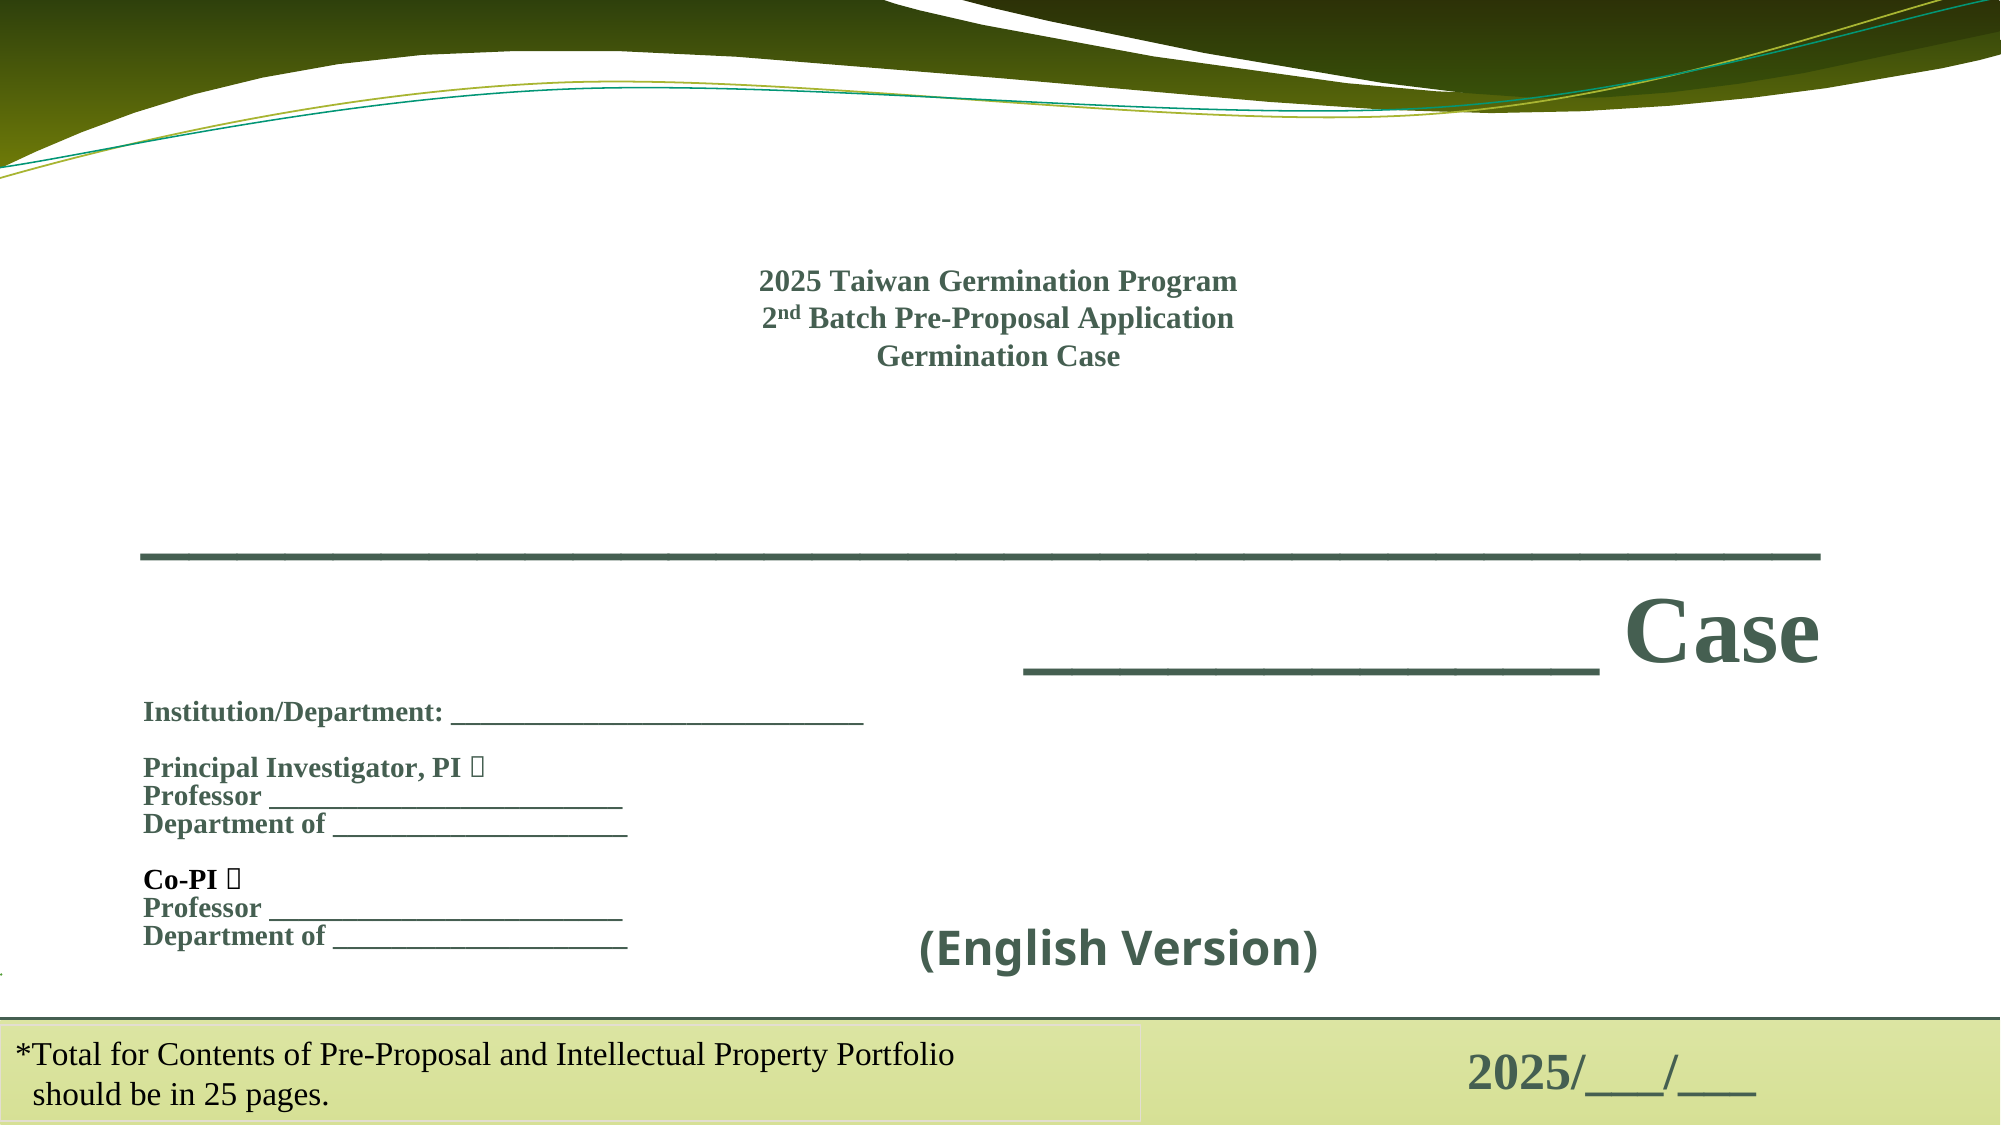

# 2025 Taiwan Germination Program 2nd Batch Pre-Proposal Application Germination Case
___________________________________
____________ Case
Institution/Department: ____________________________
Principal Investigator, PI：
Professor ________________________
Department of ____________________
Co-PI：
Professor ________________________
Department of ____________________
(English Version)
*Total for Contents of Pre-Proposal and Intellectual Property Portfolio
should be in 25 pages.
 2025/___/___